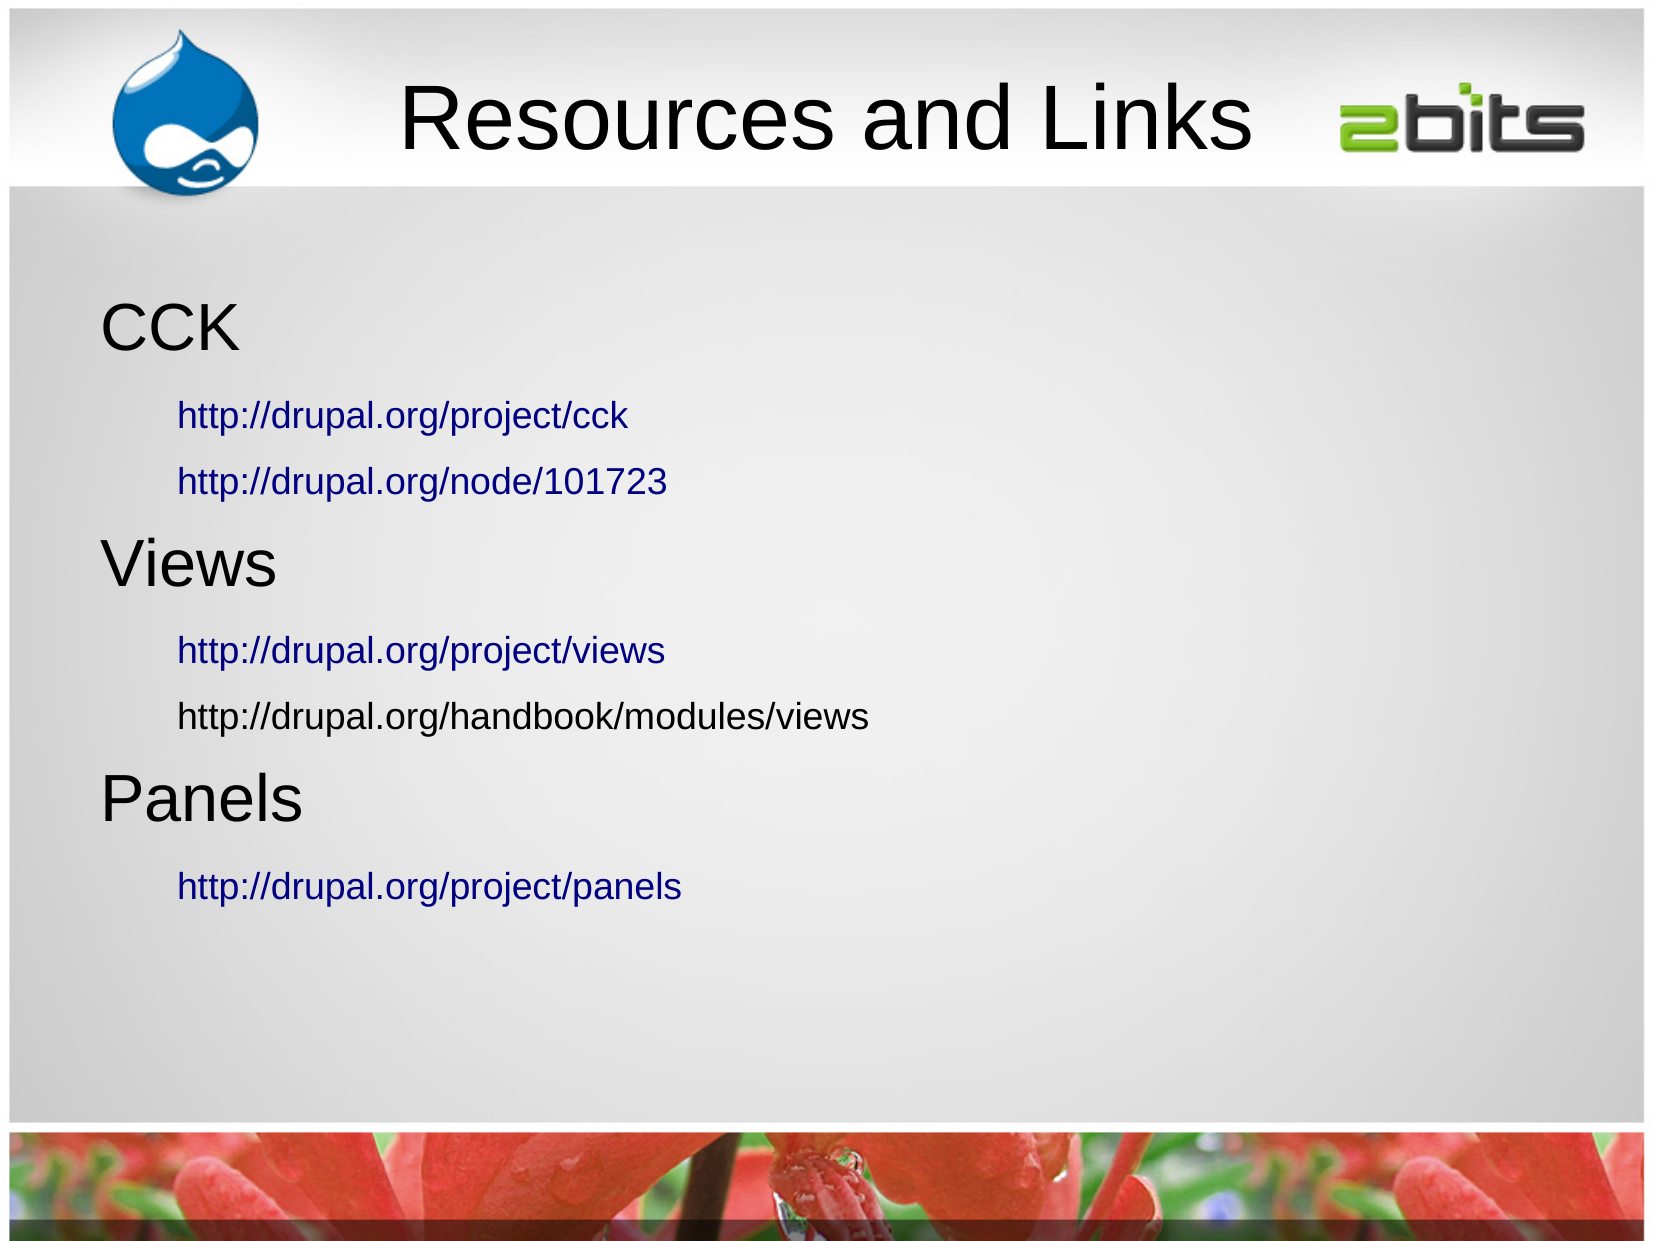

# Resources and Links
CCK
http://drupal.org/project/cck
http://drupal.org/node/101723
Views
http://drupal.org/project/views
http://drupal.org/handbook/modules/views
Panels
http://drupal.org/project/panels